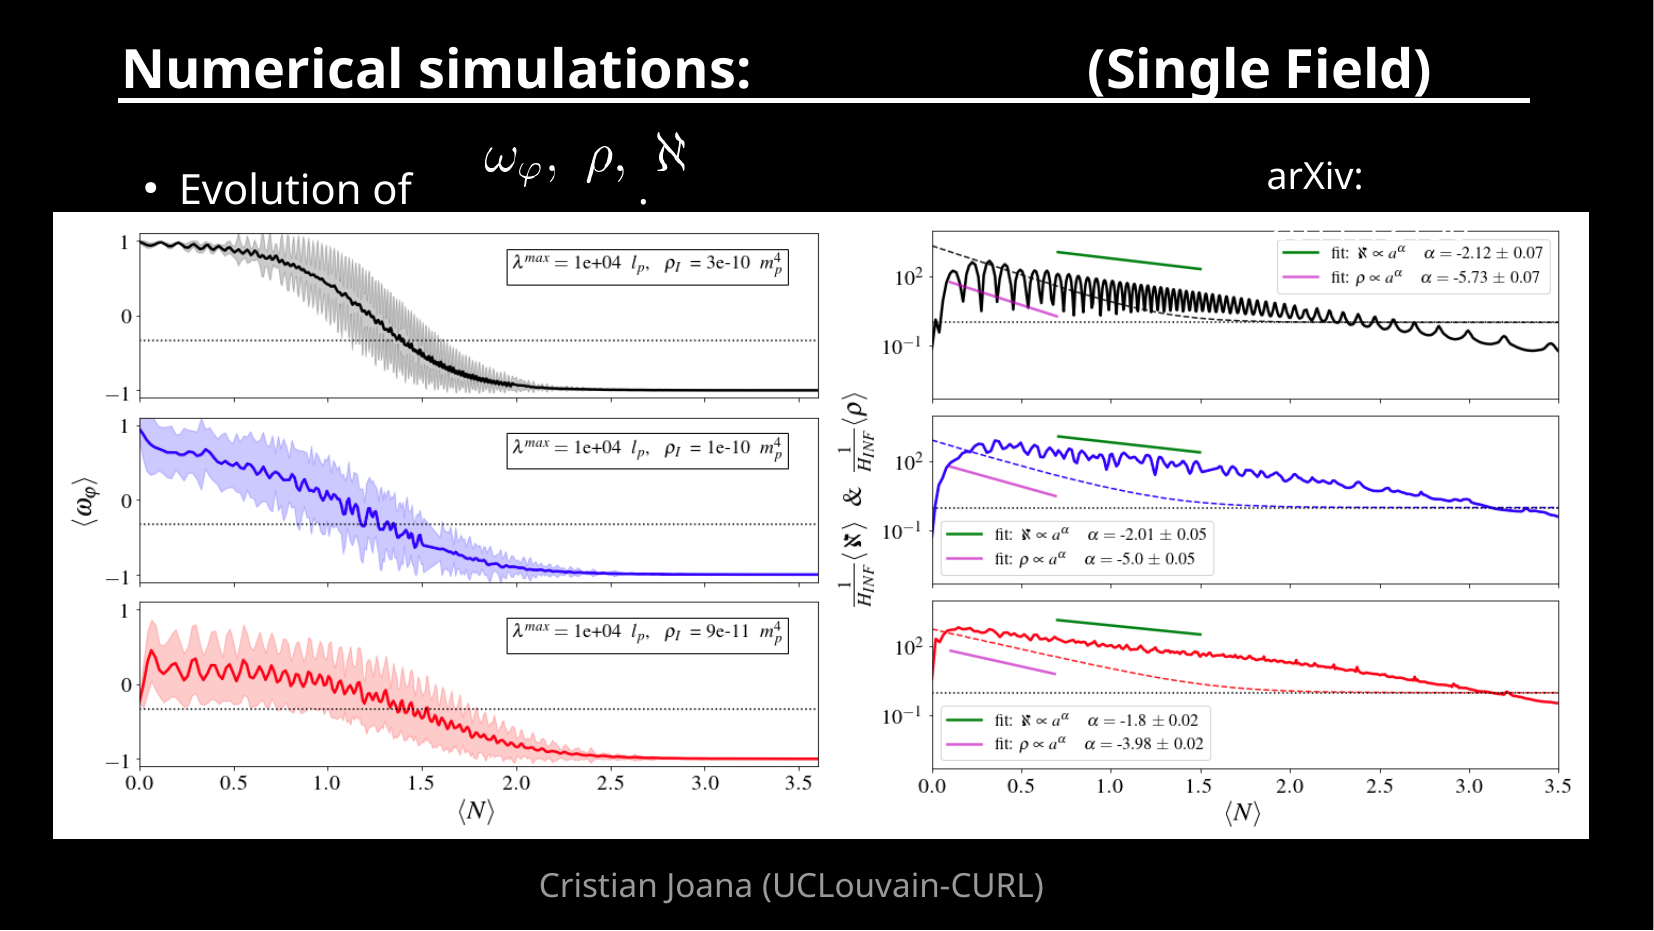

Evolution of :
Numerical simulations: (Single Field)
arXiv: 2011.12190
26
Cristian Joana (UCLouvain-CURL)